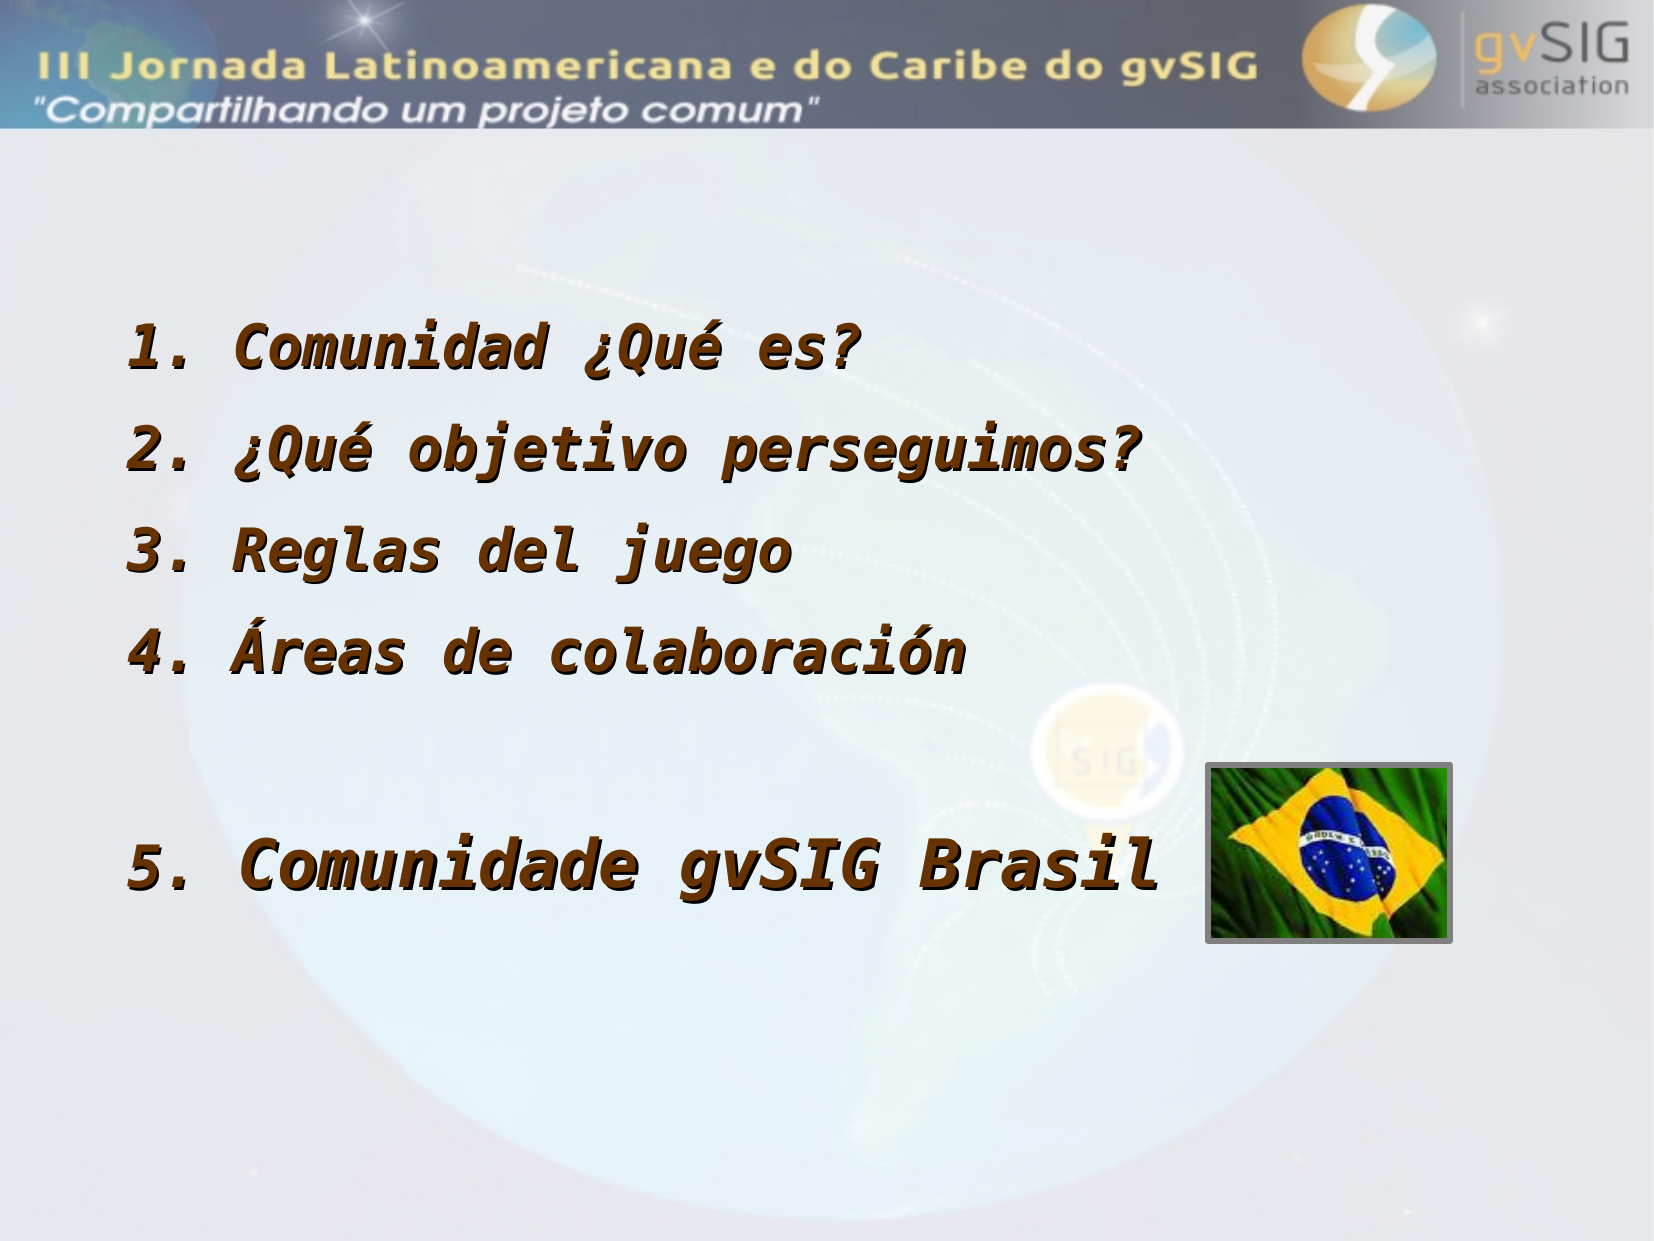

1. Comunidad ¿Qué es?
2. ¿Qué objetivo perseguimos?
3. Reglas del juego
4. Áreas de colaboración
5. Comunidade gvSIG Brasil